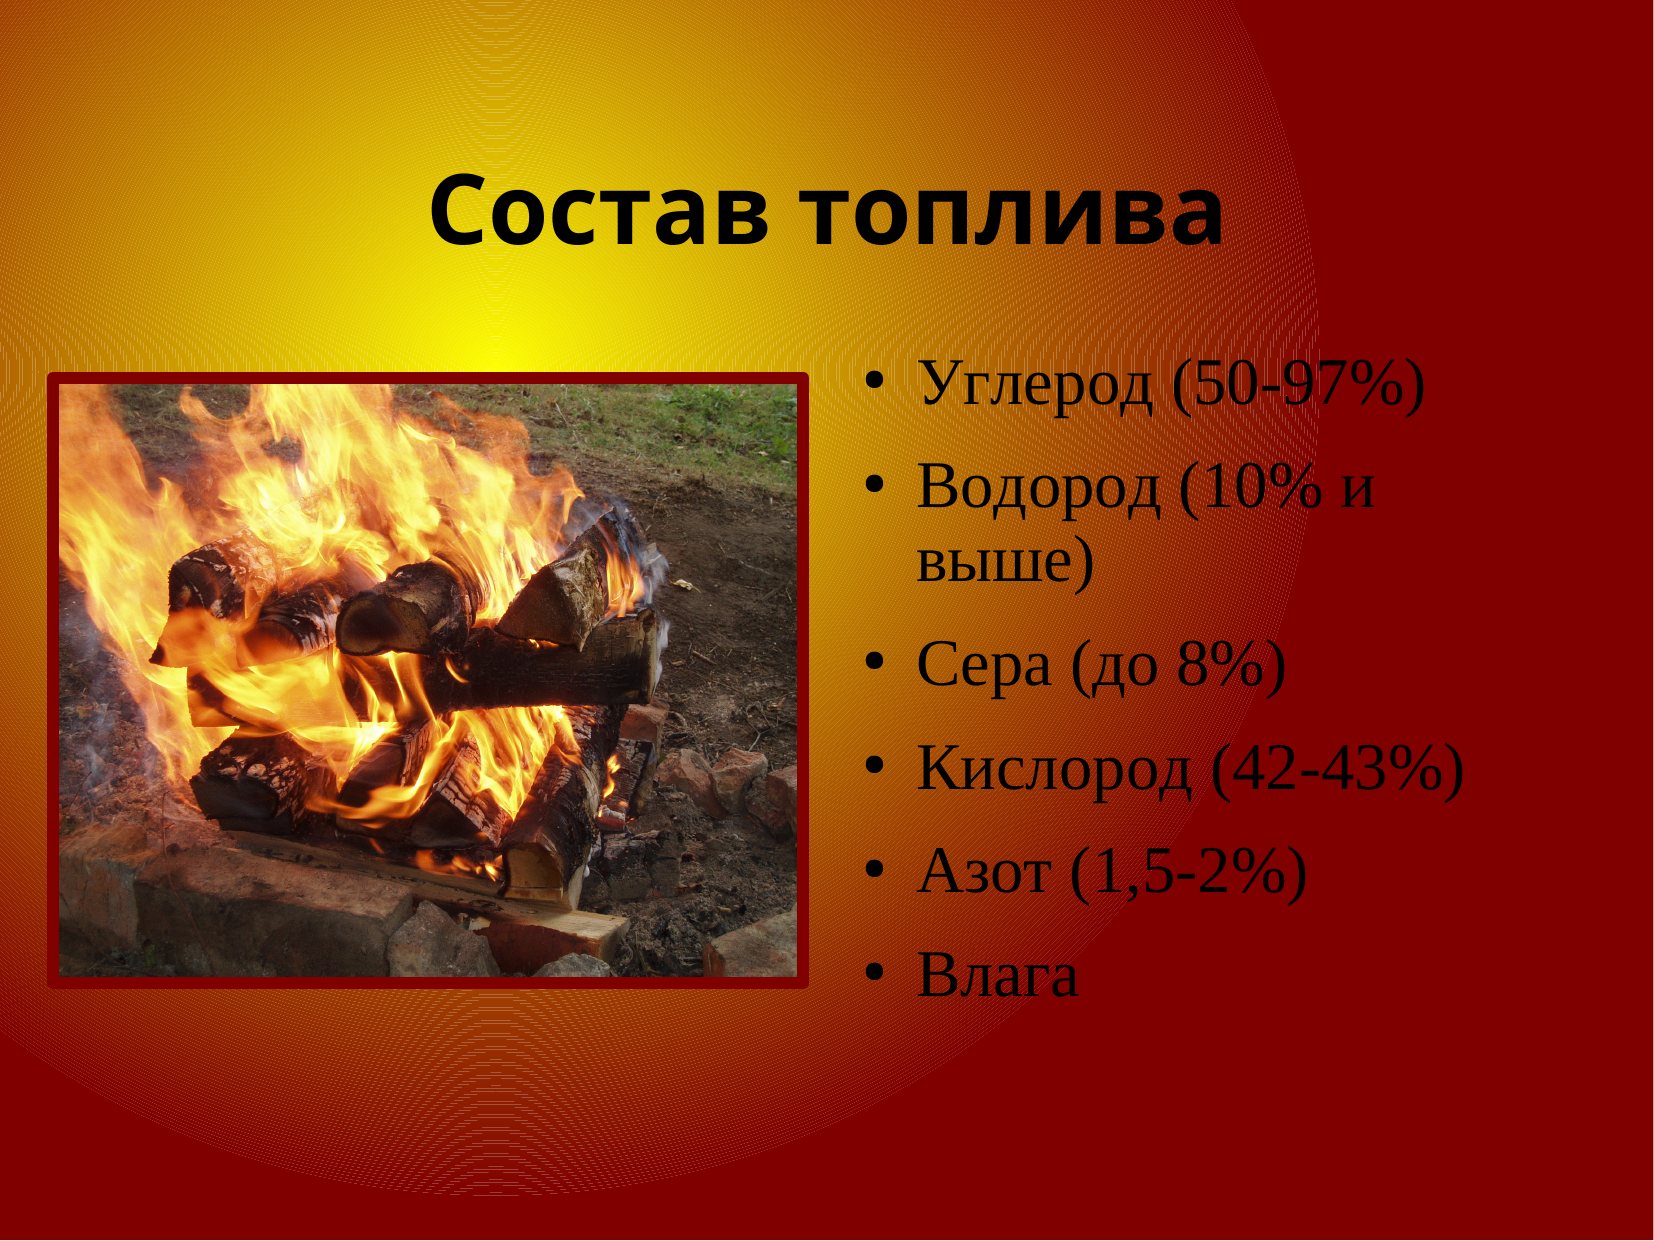

# Состав топлива
Углерод (50-97%)
Водород (10% и выше)
Сера (до 8%)
Кислород (42-43%)
Азот (1,5-2%)
Влага